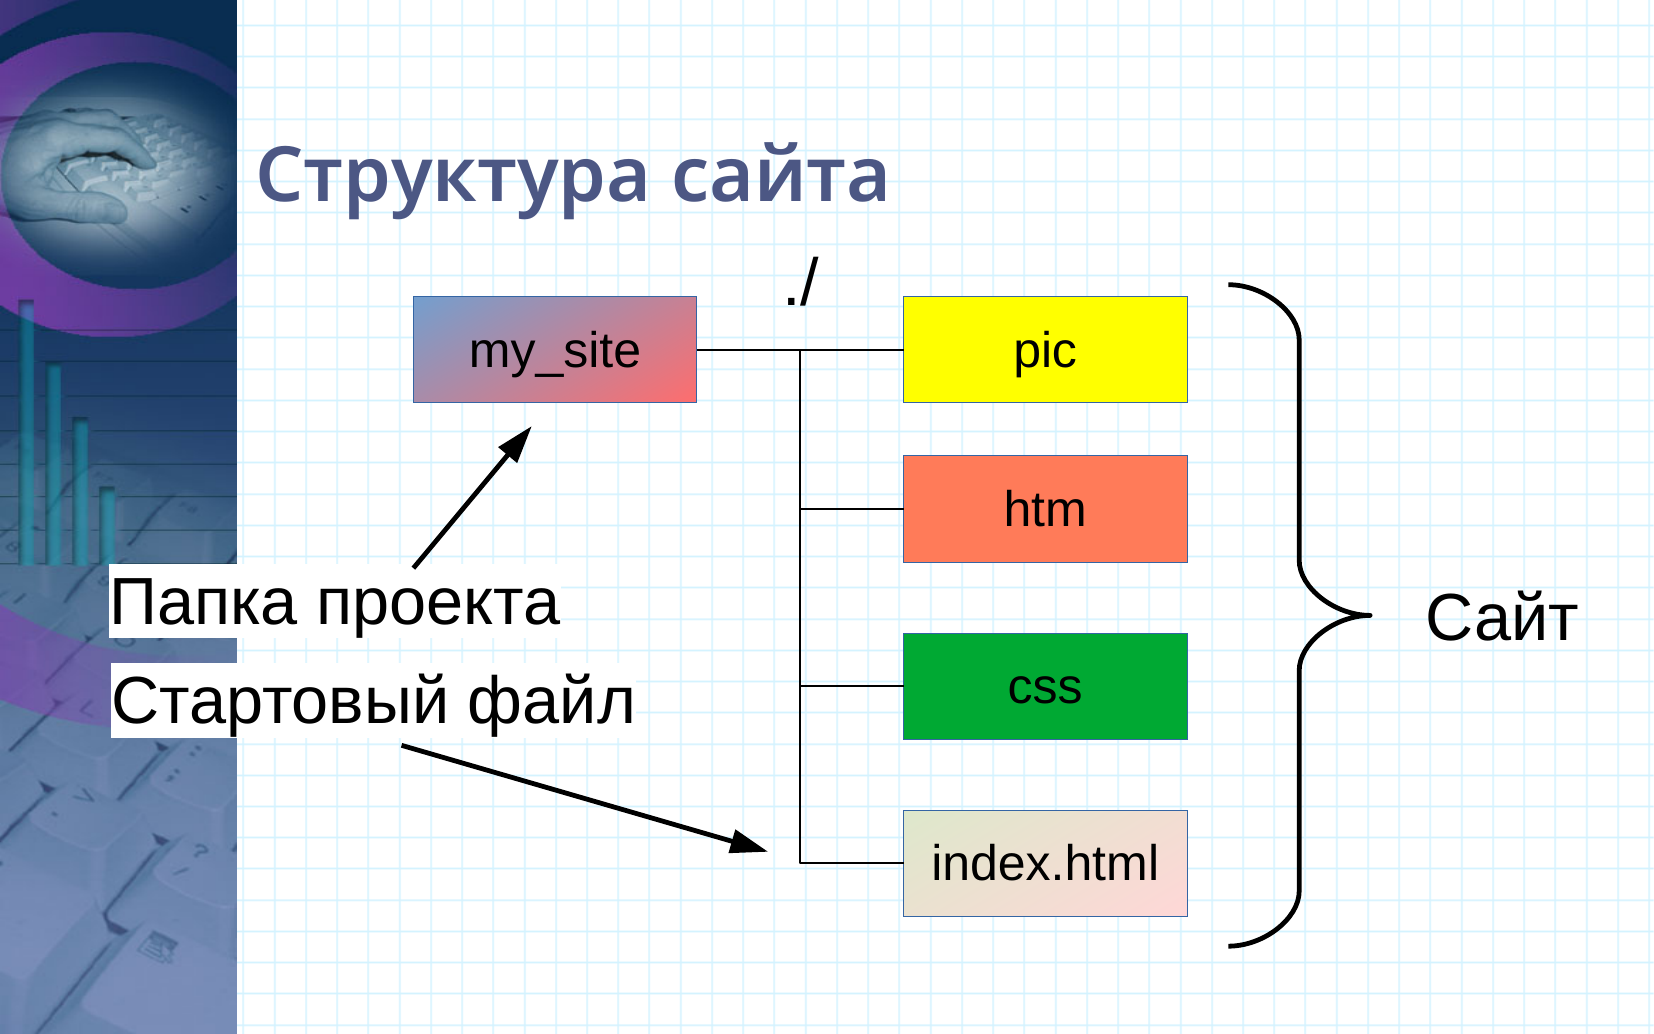

# Структура сайта
./
my_site
pic
htm
Папка проекта
Сайт
css
Стартовый файл
index.html